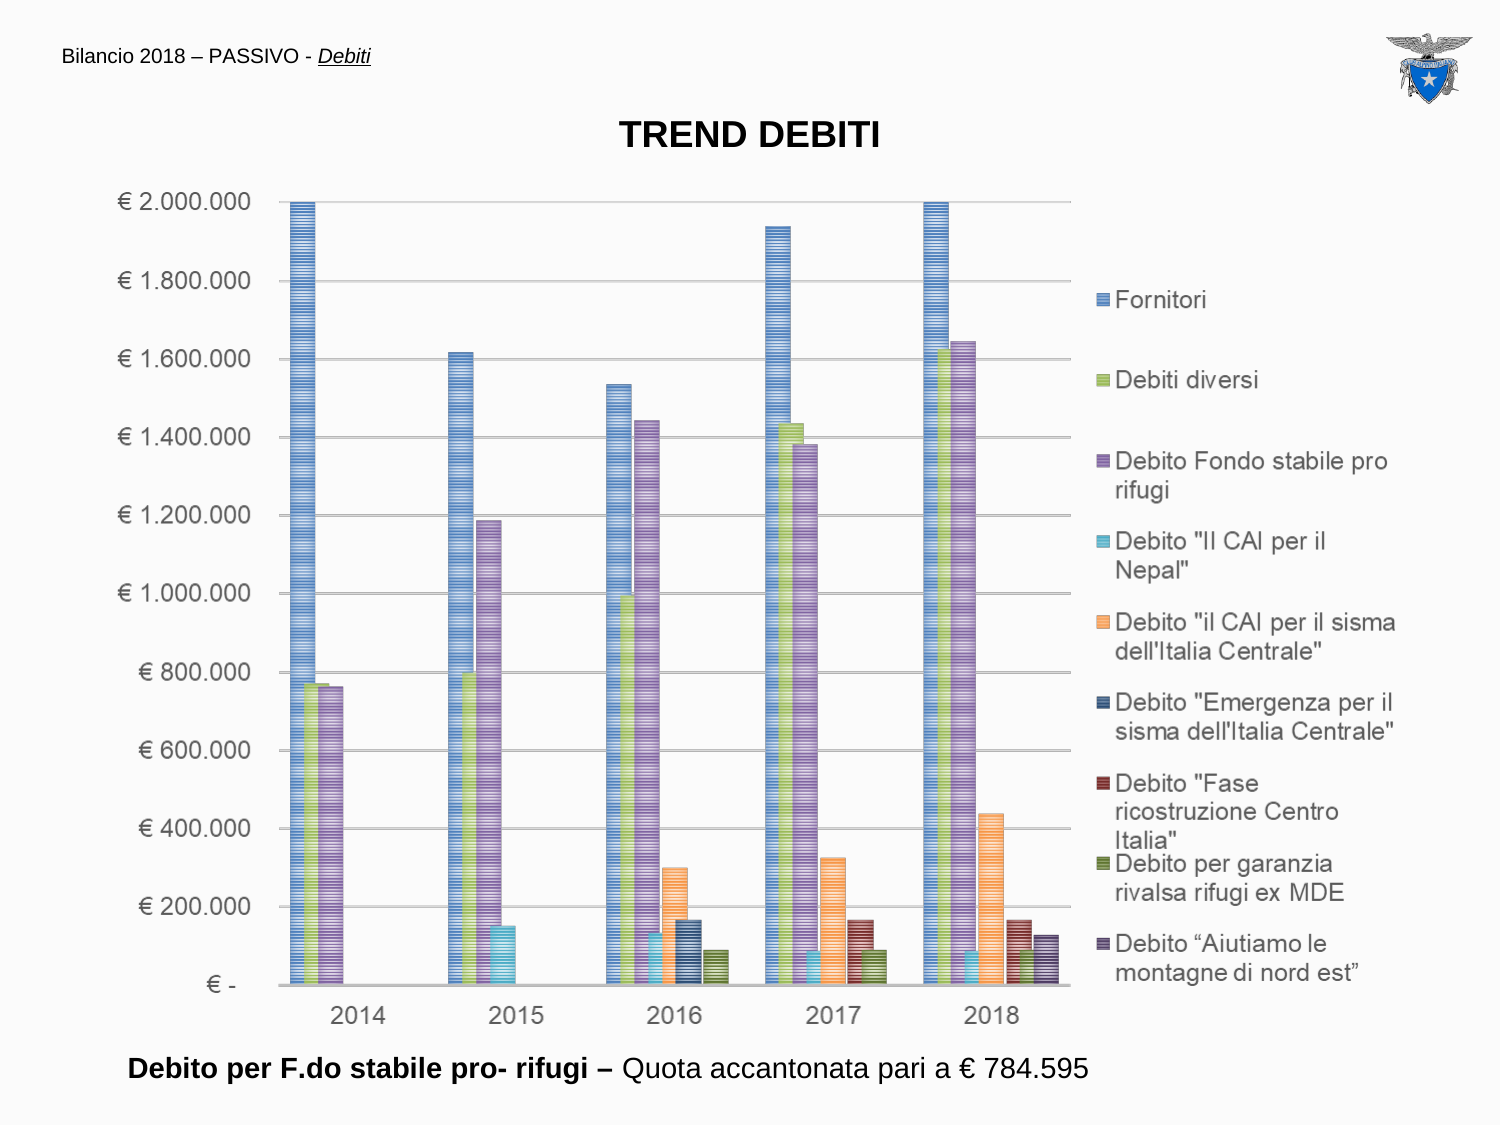

Bilancio 2018 – PASSIVO - Debiti
TREND DEBITI
Debito per F.do stabile pro- rifugi – Quota accantonata pari a € 784.595